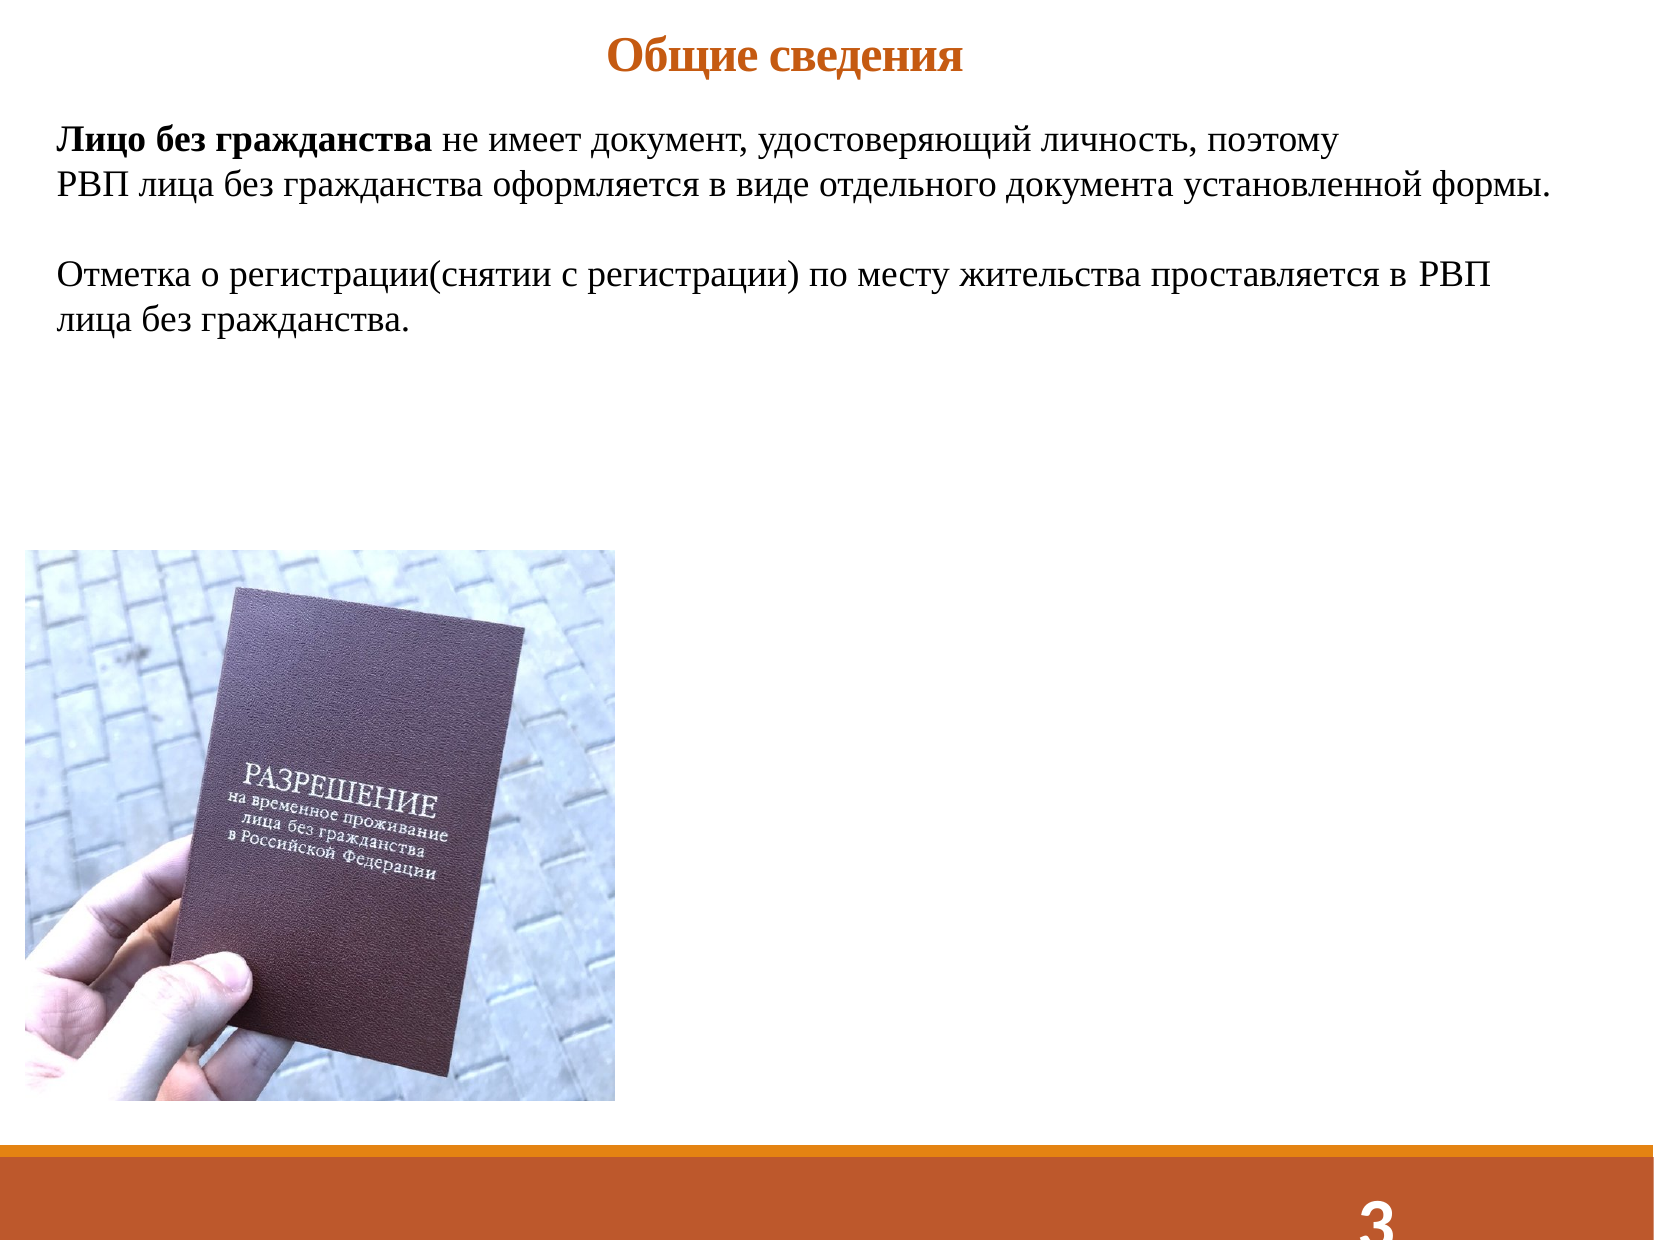

Общие сведения
Лицо без гражданства не имеет документ, удостоверяющий личность, поэтому
РВП лица без гражданства оформляется в виде отдельного документа установленной формы.
Отметка о регистрации(снятии с регистрации) по месту жительства проставляется в РВП лица без гражданства.